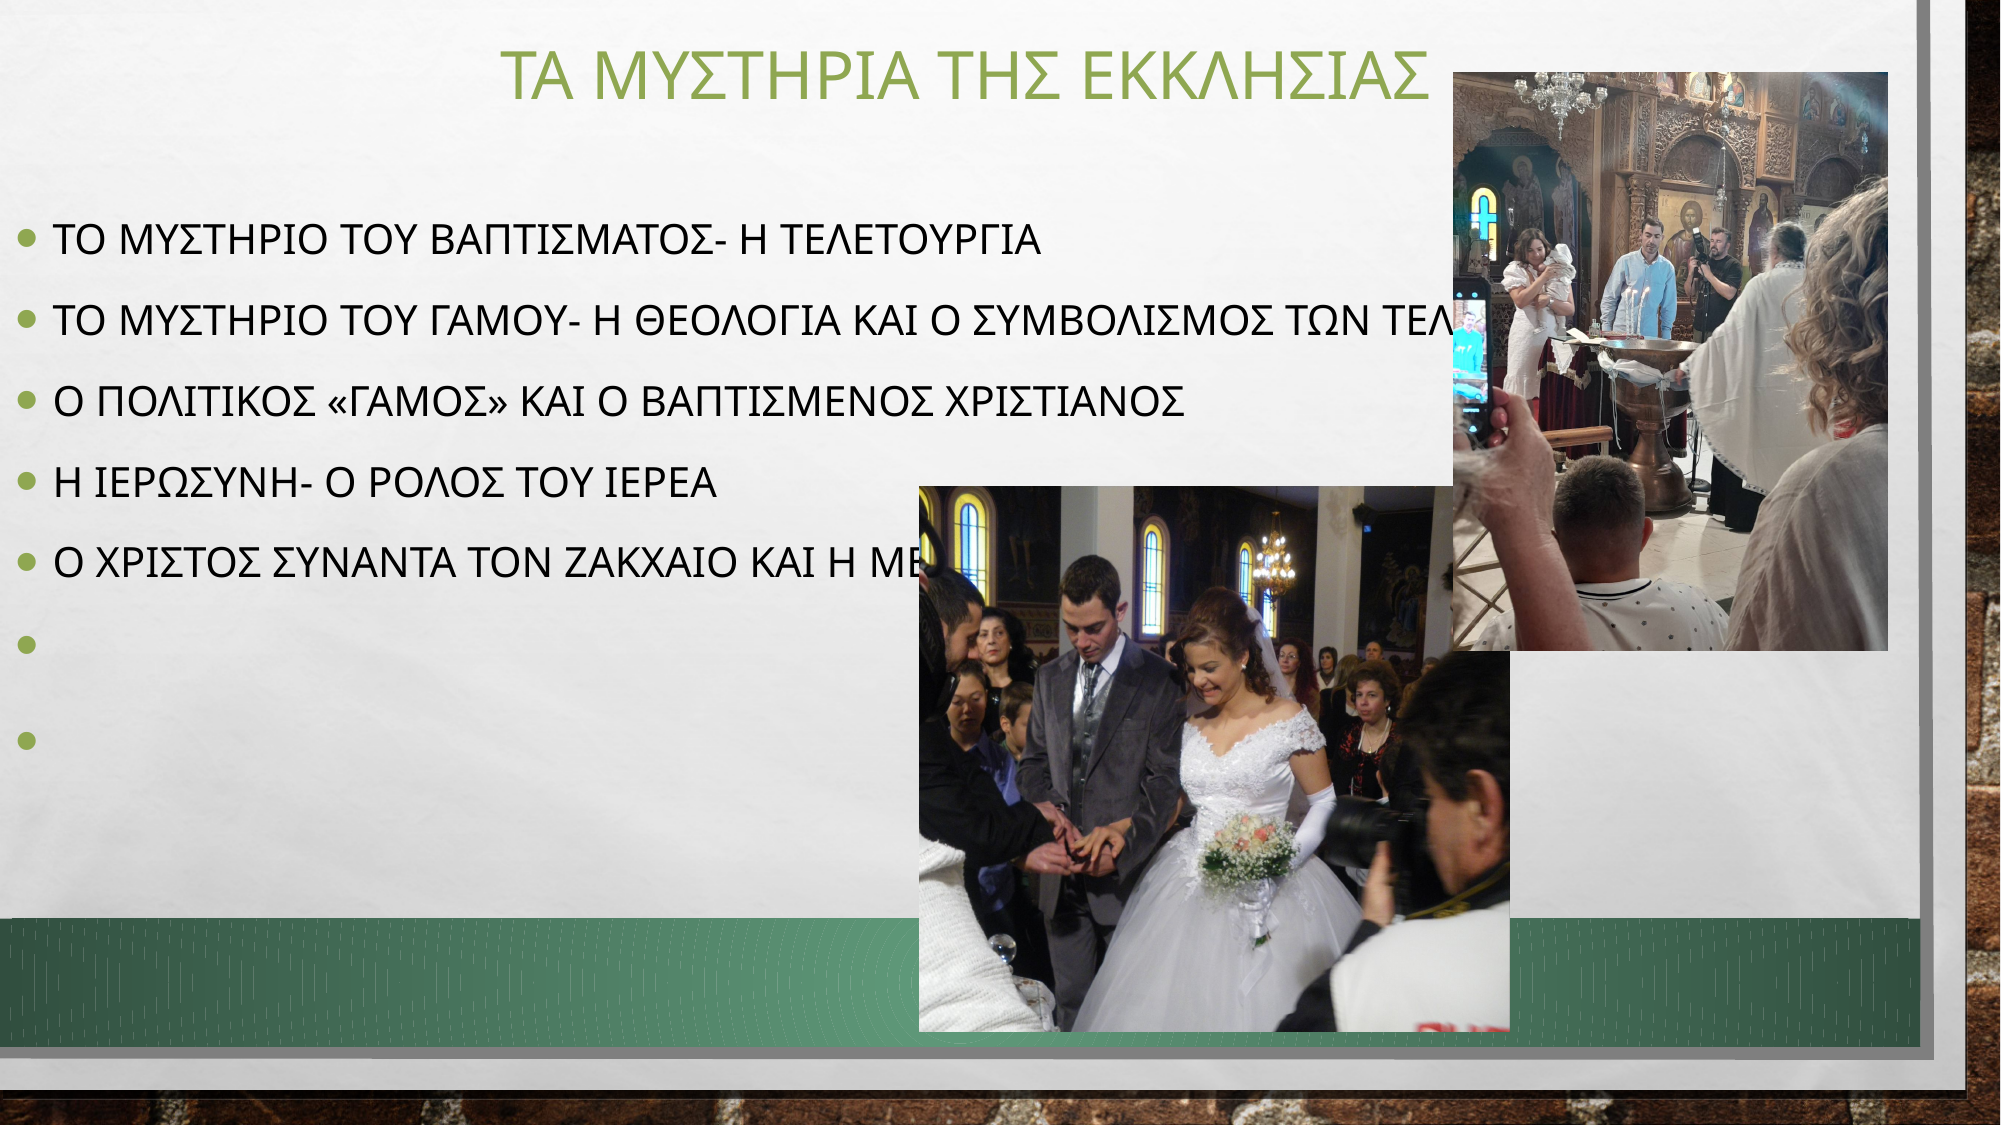

# ΤΑ ΜΥΣΤΗΡΙΑ ΤΗΣ ΕΚΚΛΗΣΙΑΣ
ΤΟ ΜΥΣΤΗΡΙΟ ΤΟΥ ΒΑΠΤΙΣΜΑΤΟΣ- Η ΤΕΛΕΤΟΥΡΓΙΑ
ΤΟ ΜΥΣΤΗΡΙΟ ΤΟΥ ΓΑΜΟΥ- Η ΘΕΟΛΟΓΙΑ ΚΑΙ Ο ΣΥΜΒΟΛΙΣΜΟΣ ΤΩΝ ΤΕΛΟΥΜΕΝΩΝ
Ο ΠΟΛΙΤΙΚΟΣ «ΓΑΜΟΣ» ΚΑΙ Ο ΒΑΠΤΙΣΜΕΝΟΣ ΧΡΙΣΤΙΑΝΟΣ
Η ΙΕΡΩΣΥΝΗ- Ο ΡΟΛΟΣ ΤΟΥ ΙΕΡΕΑ
Ο ΧΡΙΣΤΟΣ ΣΥΝΑΝΤΑ ΤΟΝ ΖΑΚΧΑΙΟ ΚΑΙ Η ΜΕΤΑΝΟΙΑ ΤΟΥ